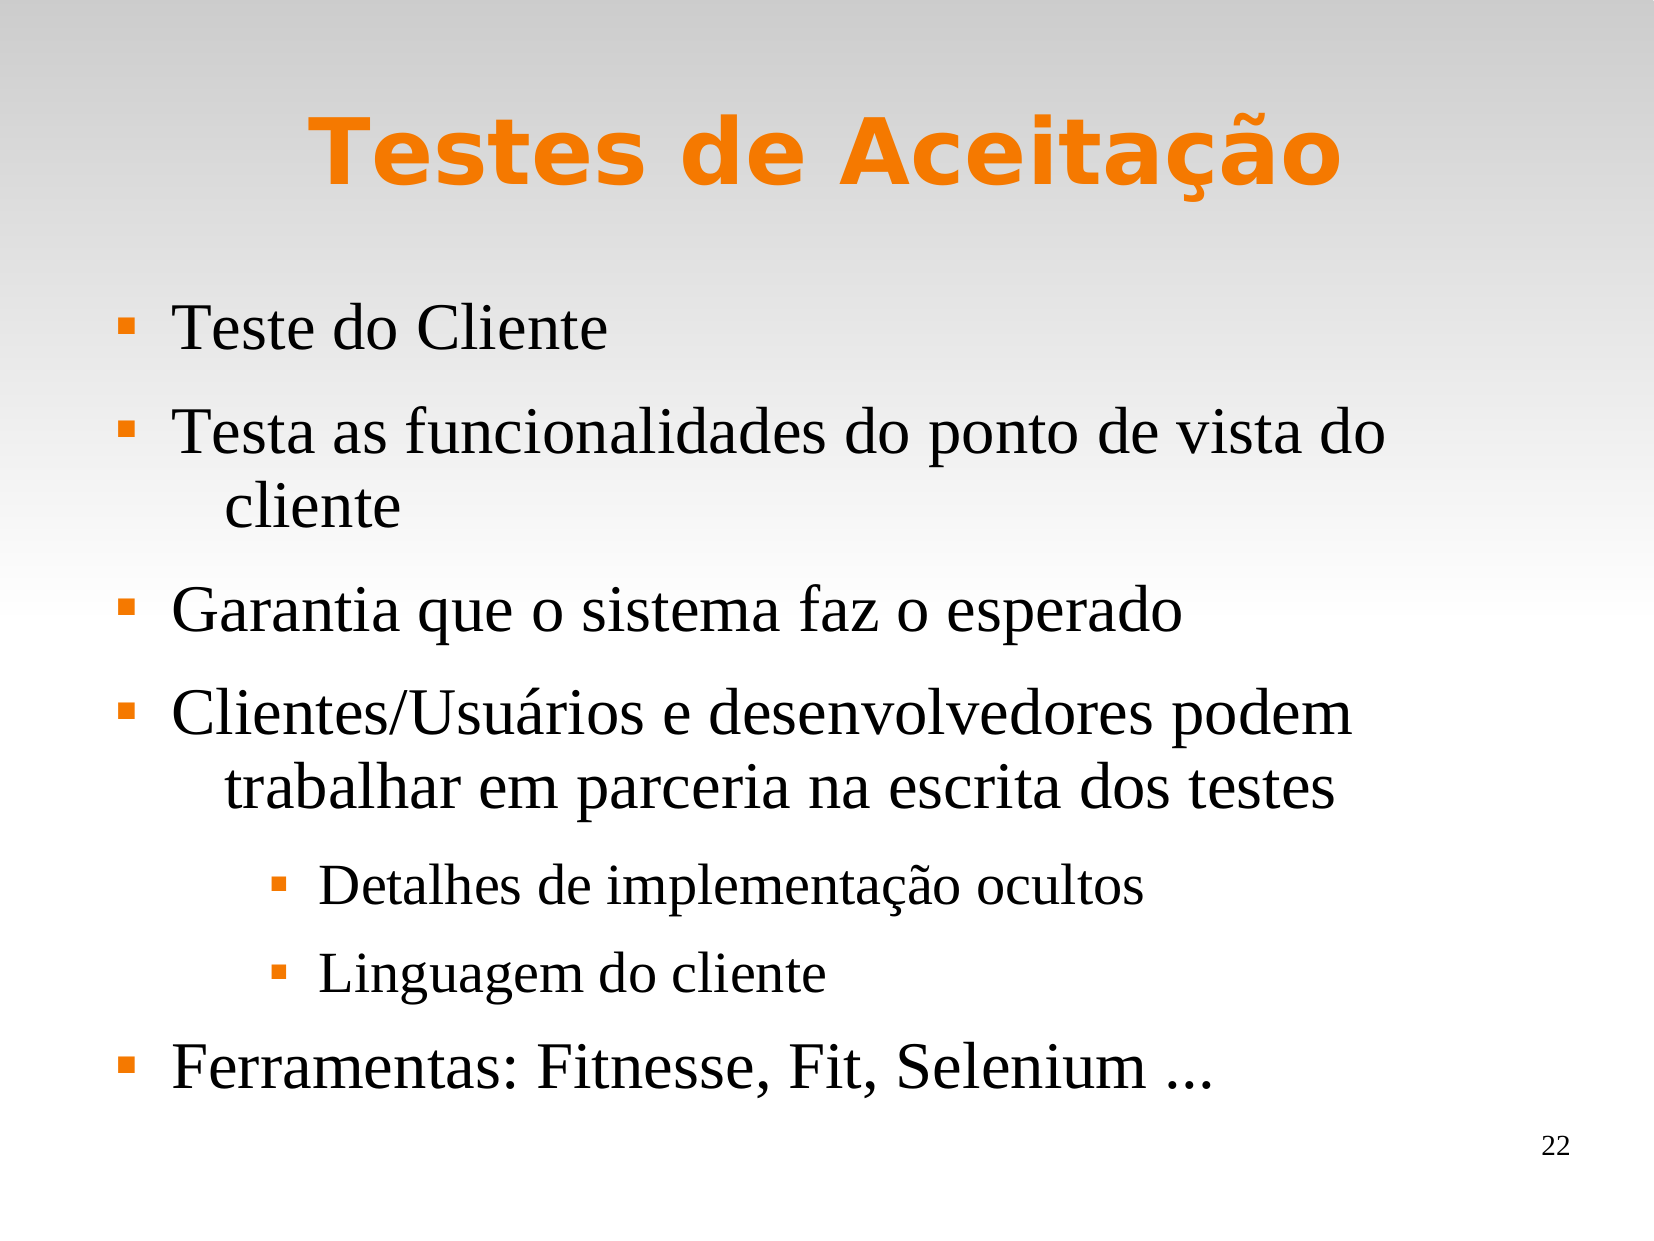

# Testes de Aceitação
Teste do Cliente
Testa as funcionalidades do ponto de vista do cliente
Garantia que o sistema faz o esperado
Clientes/Usuários e desenvolvedores podem trabalhar em parceria na escrita dos testes
Detalhes de implementação ocultos
Linguagem do cliente
Ferramentas: Fitnesse, Fit, Selenium ...
22